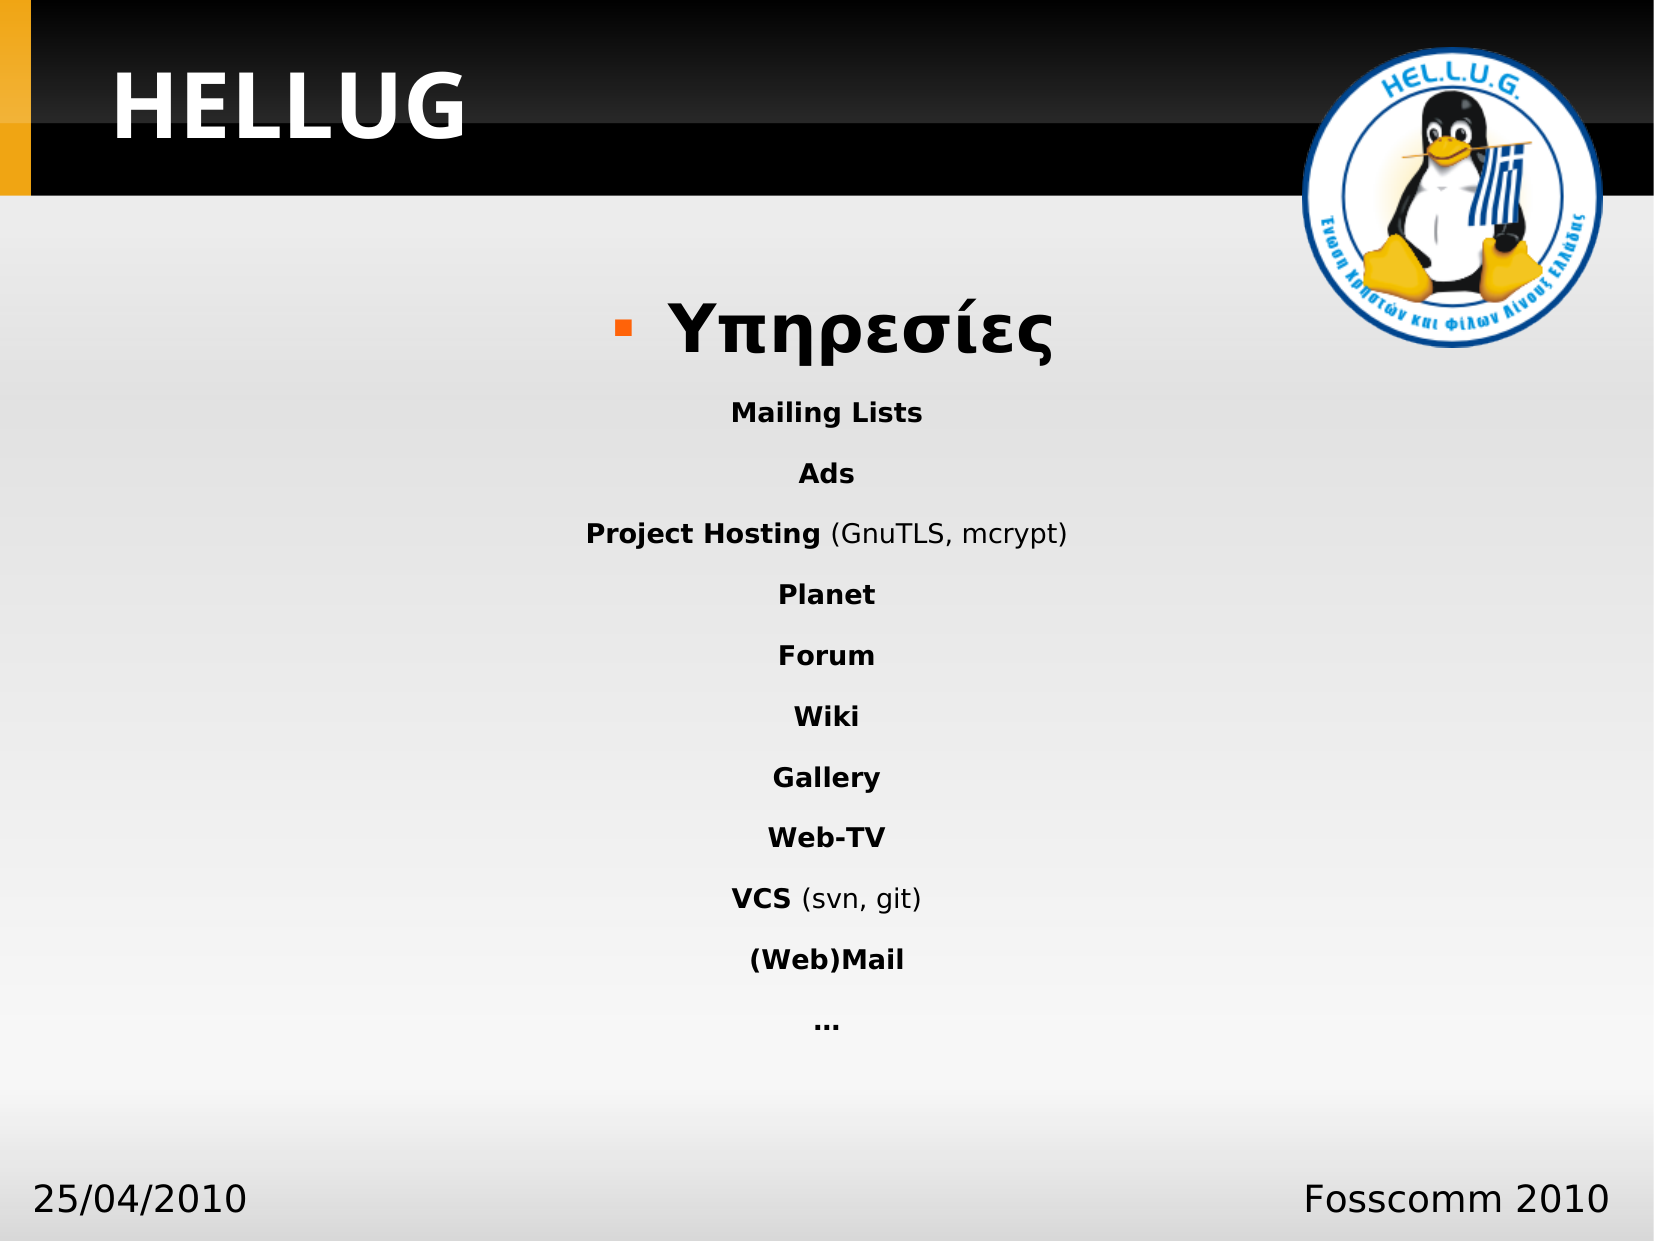

# HELLUG
Υπηρεσίες
Mailing Lists
Ads
Project Hosting (GnuTLS, mcrypt)
Planet
Forum
Wiki
Gallery
Web-TV
VCS (svn, git)
(Web)Mail
…
| Fosscomm 2010 |
| --- |
| 25/04/2010 |
| --- |